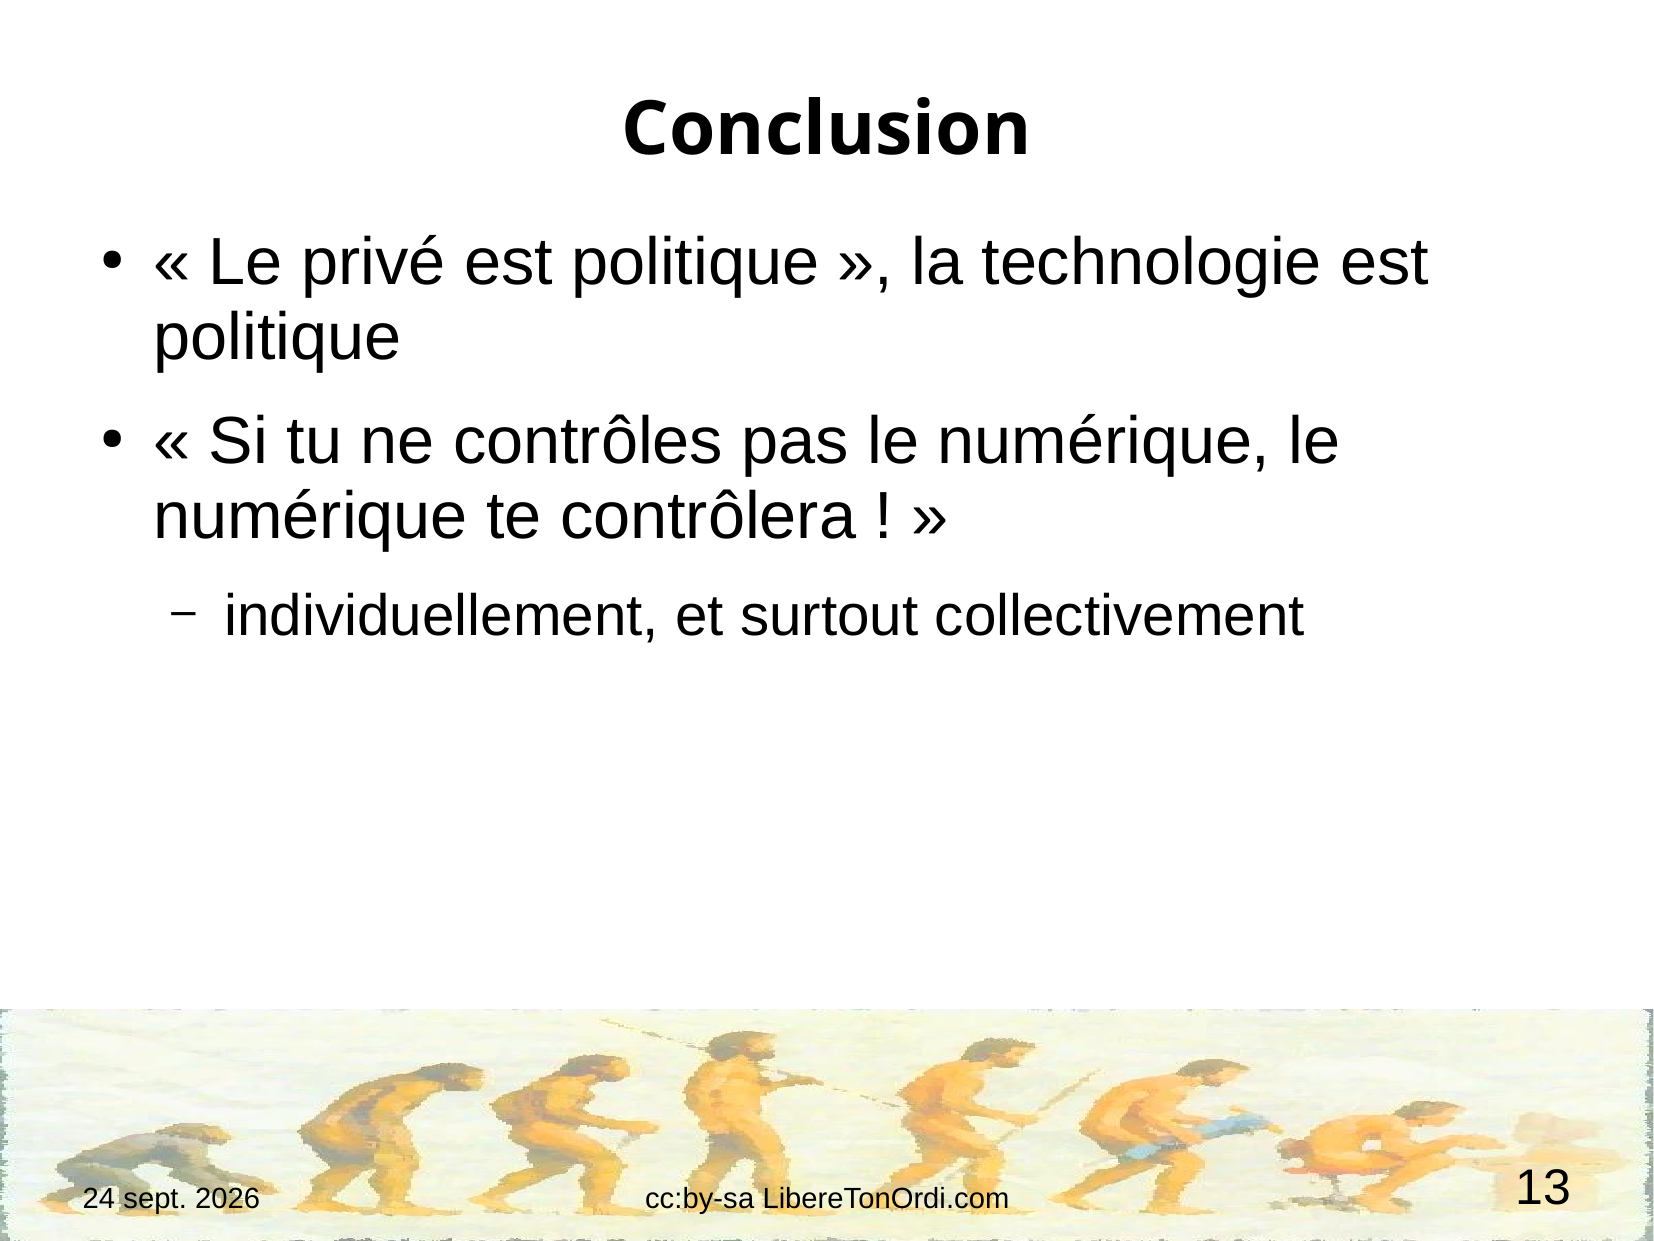

# Conclusion
« Le privé est politique », la technologie est politique
« Si tu ne contrôles pas le numérique, le numérique te contrôlera ! »
individuellement, et surtout collectivement
cc:by-sa LibereTonOrdi.com
13